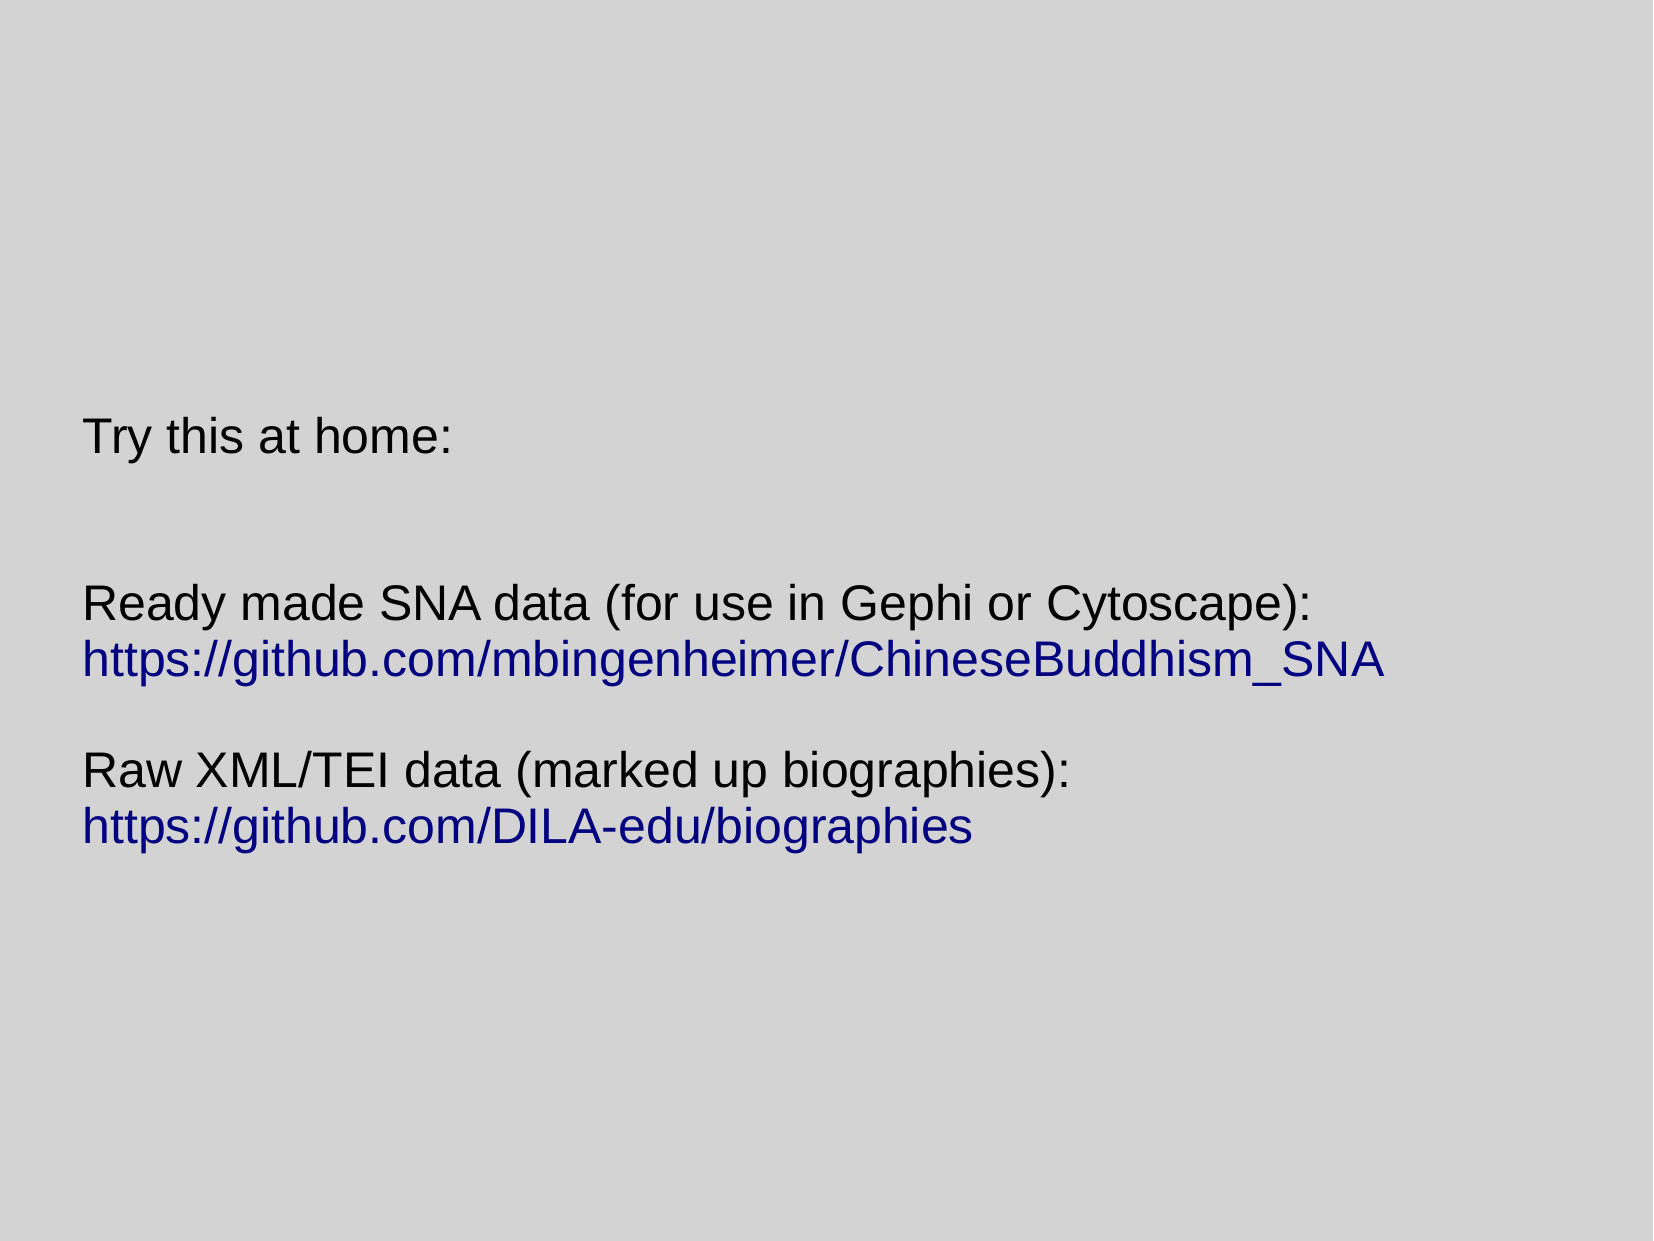

# Try this at home:
Ready made SNA data (for use in Gephi or Cytoscape): https://github.com/mbingenheimer/ChineseBuddhism_SNA
Raw XML/TEI data (marked up biographies):https://github.com/DILA-edu/biographies